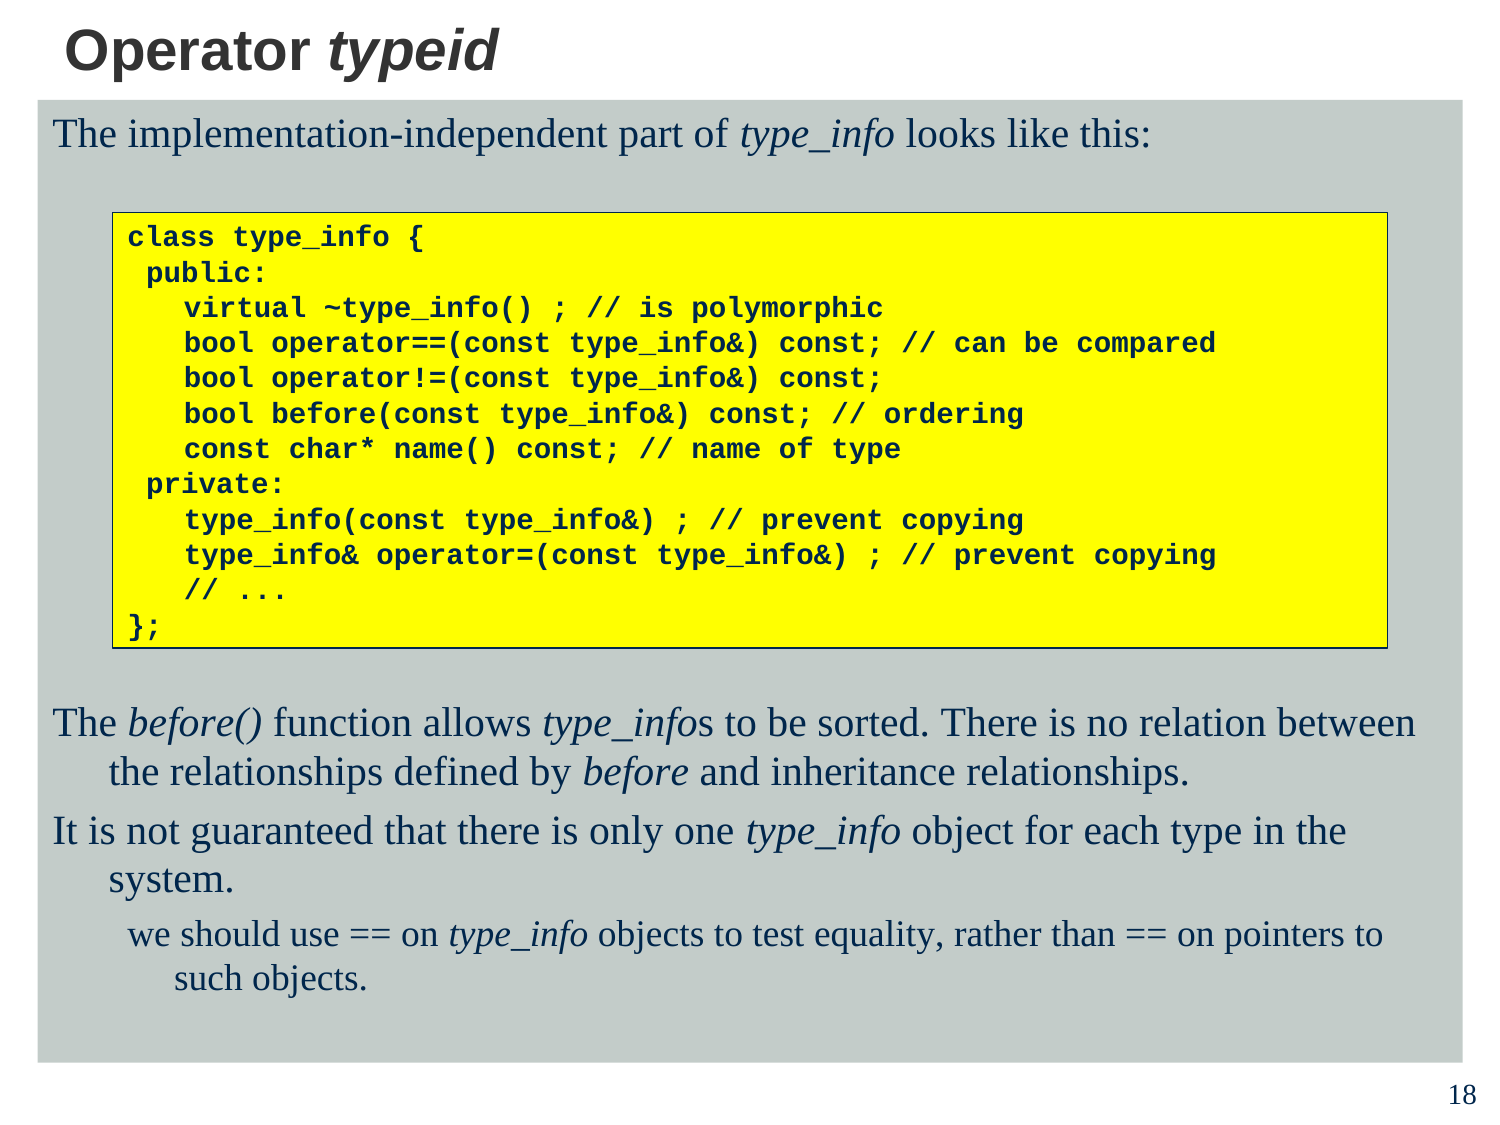

# Operator typeid
The implementation-independent part of type_info looks like this:
The before() function allows type_infos to be sorted. There is no relation between the relationships defined by before and inheritance relationships.
It is not guaranteed that there is only one type_info object for each type in the system.
we should use == on type_info objects to test equality, rather than == on pointers to such objects.
class type_info {
	public:
		virtual ~type_info() ; // is polymorphic
		bool operator==(const type_info&) const; // can be compared
		bool operator!=(const type_info&) const;
		bool before(const type_info&) const; // ordering
		const char* name() const; // name of type
	private:
		type_info(const type_info&) ; // prevent copying
		type_info& operator=(const type_info&) ; // prevent copying
		// ...
};